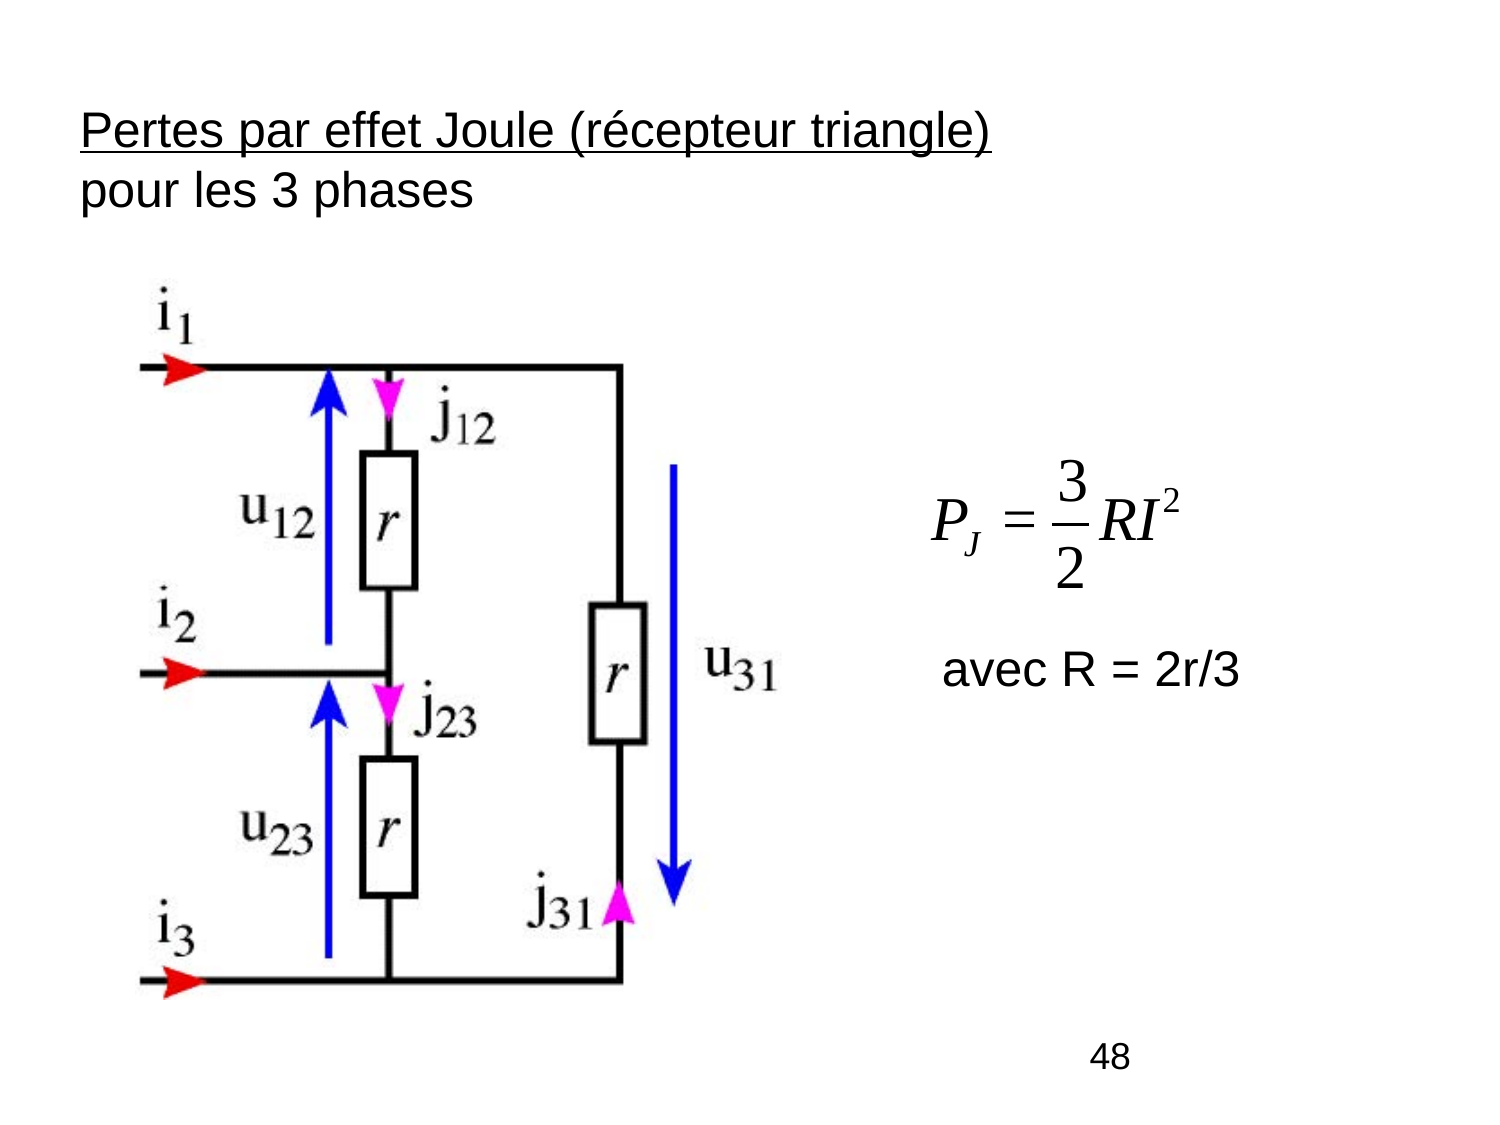

Pertes par effet Joule (récepteur triangle)
pour les 3 phases
avec R = 2r/3
48